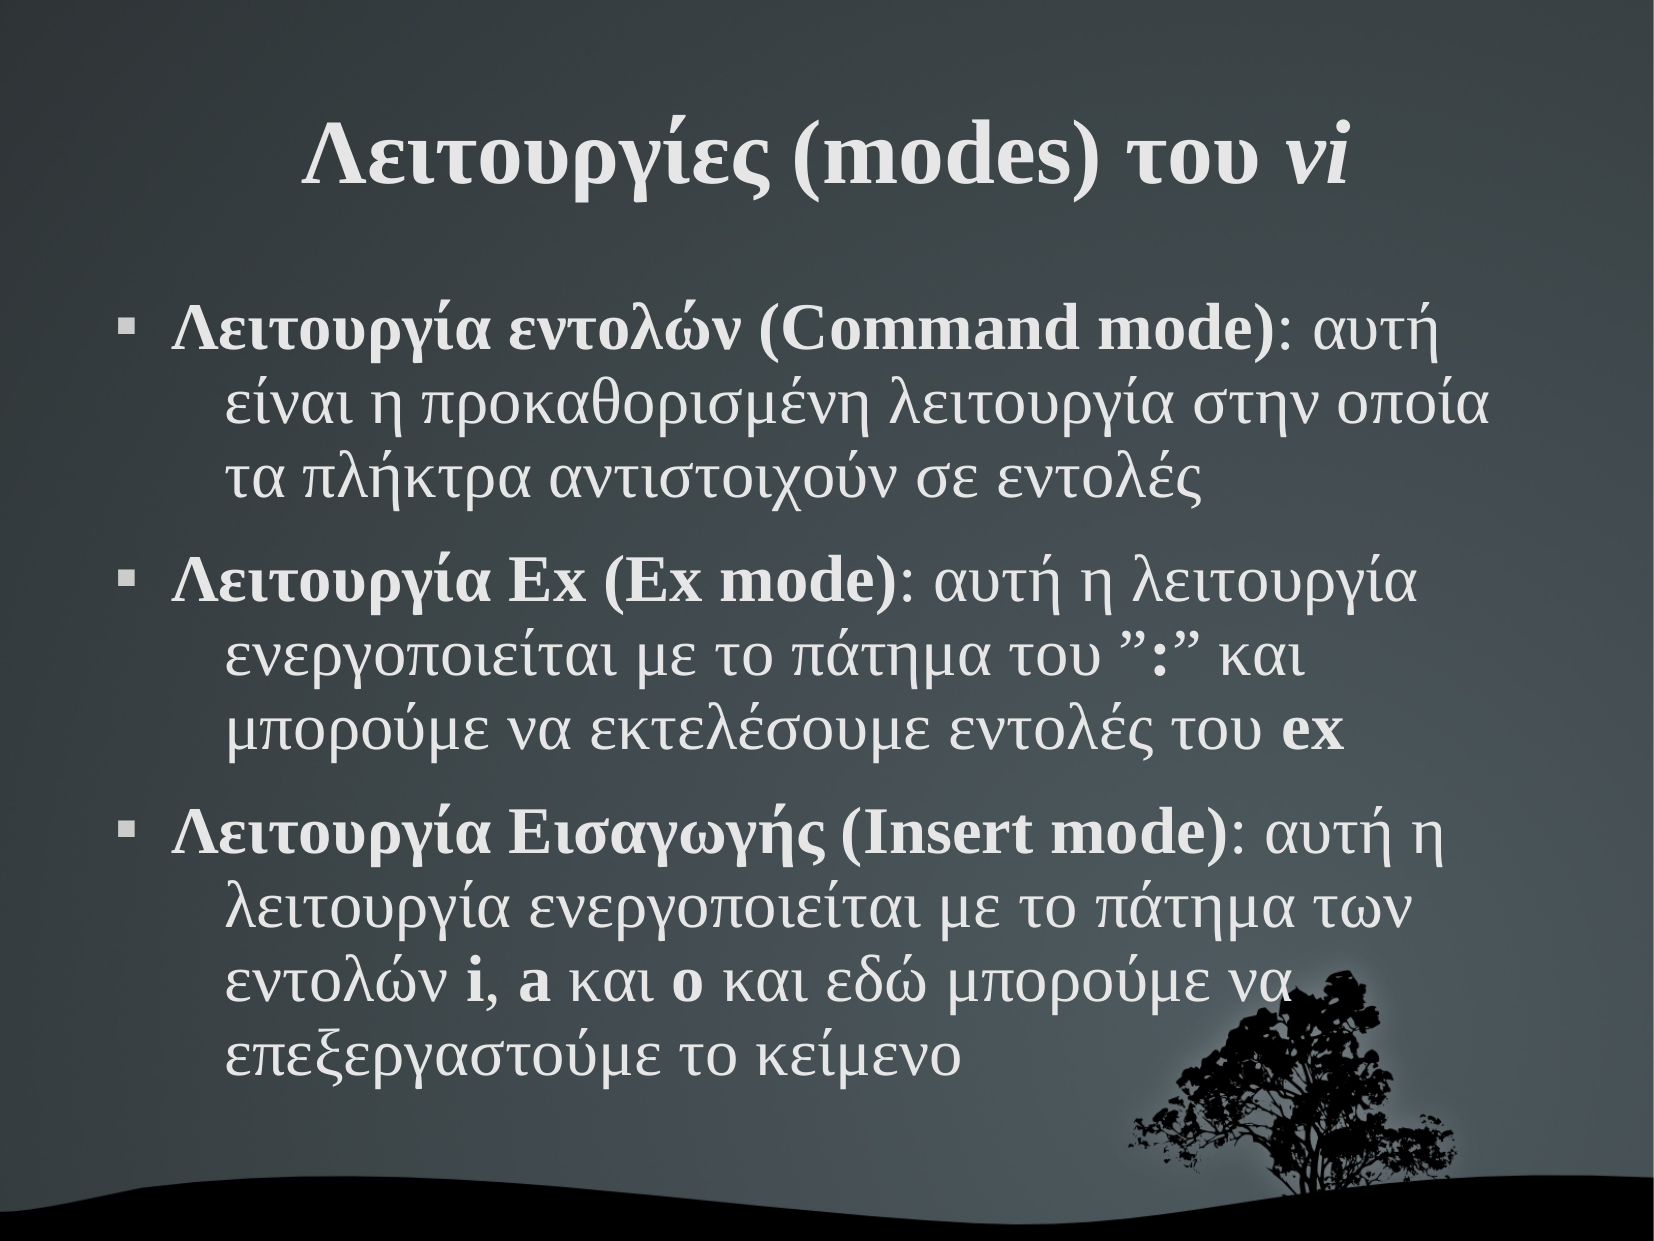

# Λειτουργίες (modes) του vi
Λειτουργία εντολών (Command mode): αυτή είναι η προκαθορισμένη λειτουργία στην οποία τα πλήκτρα αντιστοιχούν σε εντολές
Λειτουργία Ex (Ex mode): αυτή η λειτουργία ενεργοποιείται με το πάτημα του ”:” και μπορούμε να εκτελέσουμε εντολές του ex
Λειτουργία Εισαγωγής (Insert mode): αυτή η λειτουργία ενεργοποιείται με το πάτημα των εντολών i, a και o και εδώ μπορούμε να επεξεργαστούμε το κείμενο